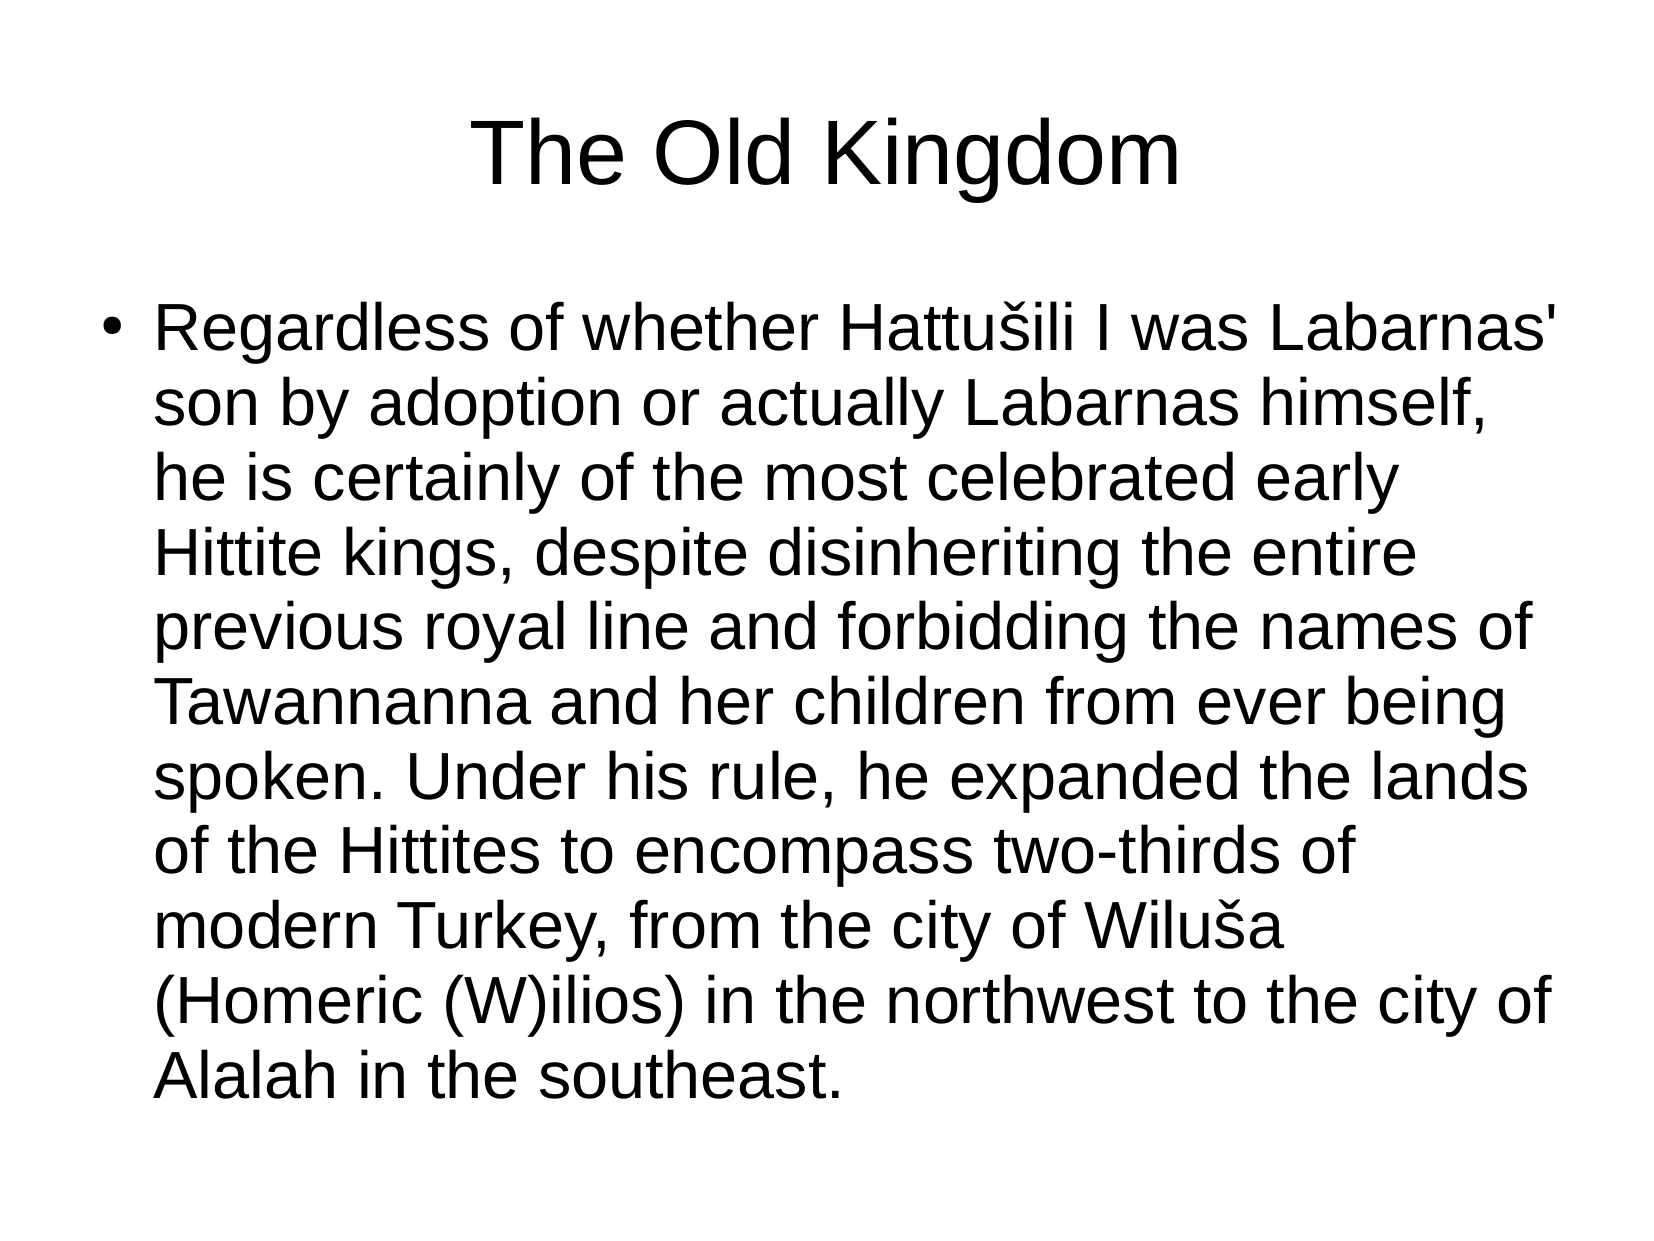

# The Old Kingdom
Regardless of whether Hattušili I was Labarnas' son by adoption or actually Labarnas himself, he is certainly of the most celebrated early Hittite kings, despite disinheriting the entire previous royal line and forbidding the names of Tawannanna and her children from ever being spoken. Under his rule, he expanded the lands of the Hittites to encompass two-thirds of modern Turkey, from the city of Wiluša (Homeric (W)ilios) in the northwest to the city of Alalah in the southeast.